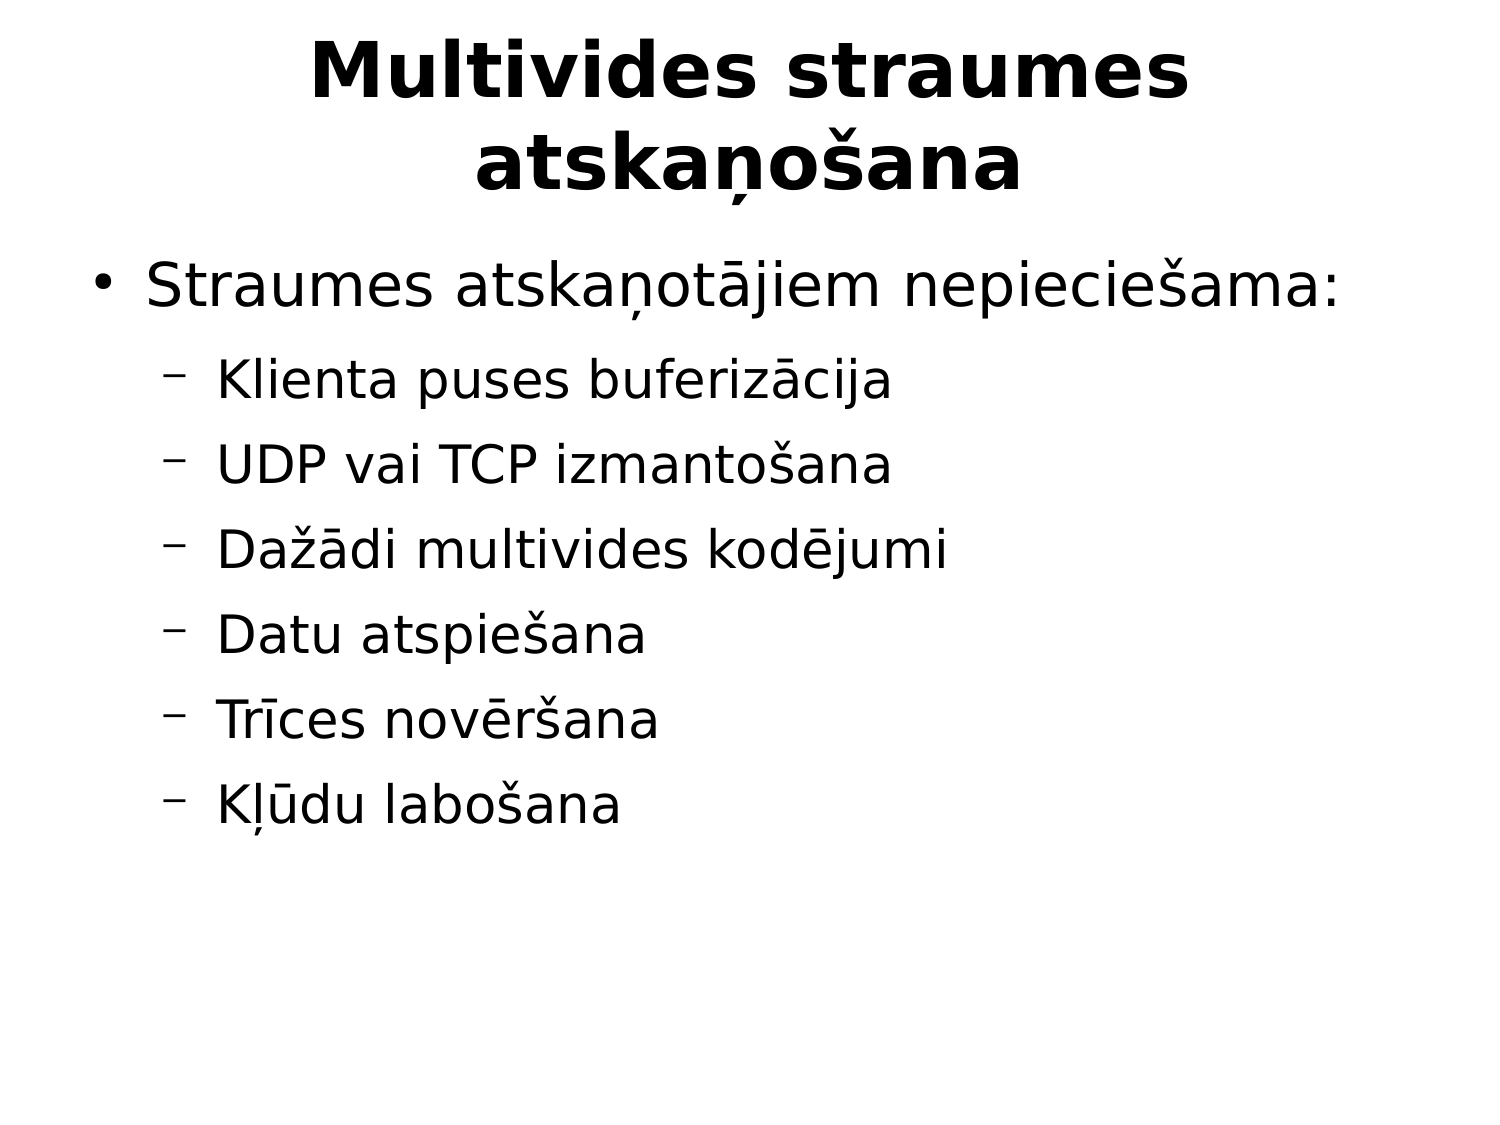

# Multivides straumes atskaņošana
Straumes atskaņotājiem nepieciešama:
Klienta puses buferizācija
UDP vai TCP izmantošana
Dažādi multivides kodējumi
Datu atspiešana
Trīces novēršana
Kļūdu labošana